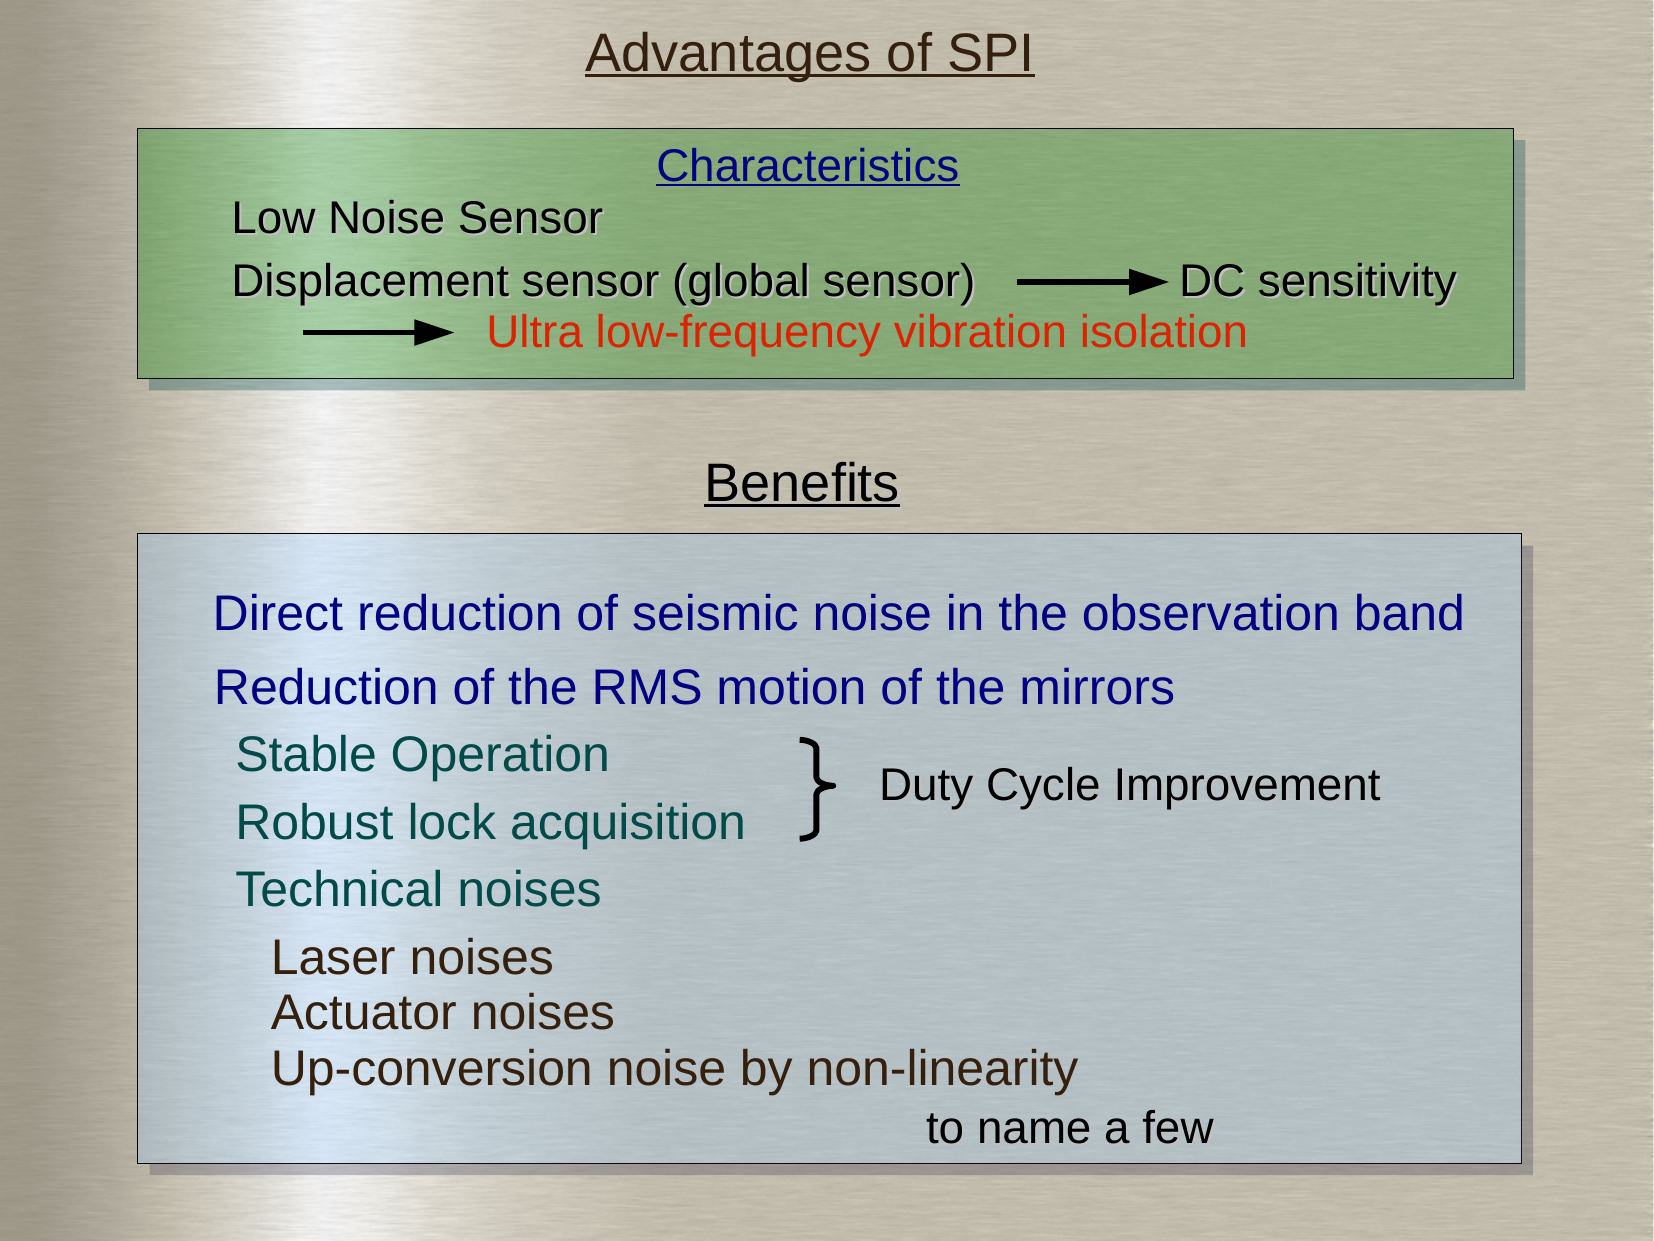

Advantages of SPI
Characteristics
 Low Noise Sensor
 Displacement sensor (global sensor) DC sensitivity
 Ultra low-frequency vibration isolation
Benefits
 Direct reduction of seismic noise in the observation band
 Reduction of the RMS motion of the mirrors
Stable Operation
Robust lock acquisition
Technical noises
Laser noises
Actuator noises
Up-conversion noise by non-linearity
Duty Cycle Improvement
to name a few